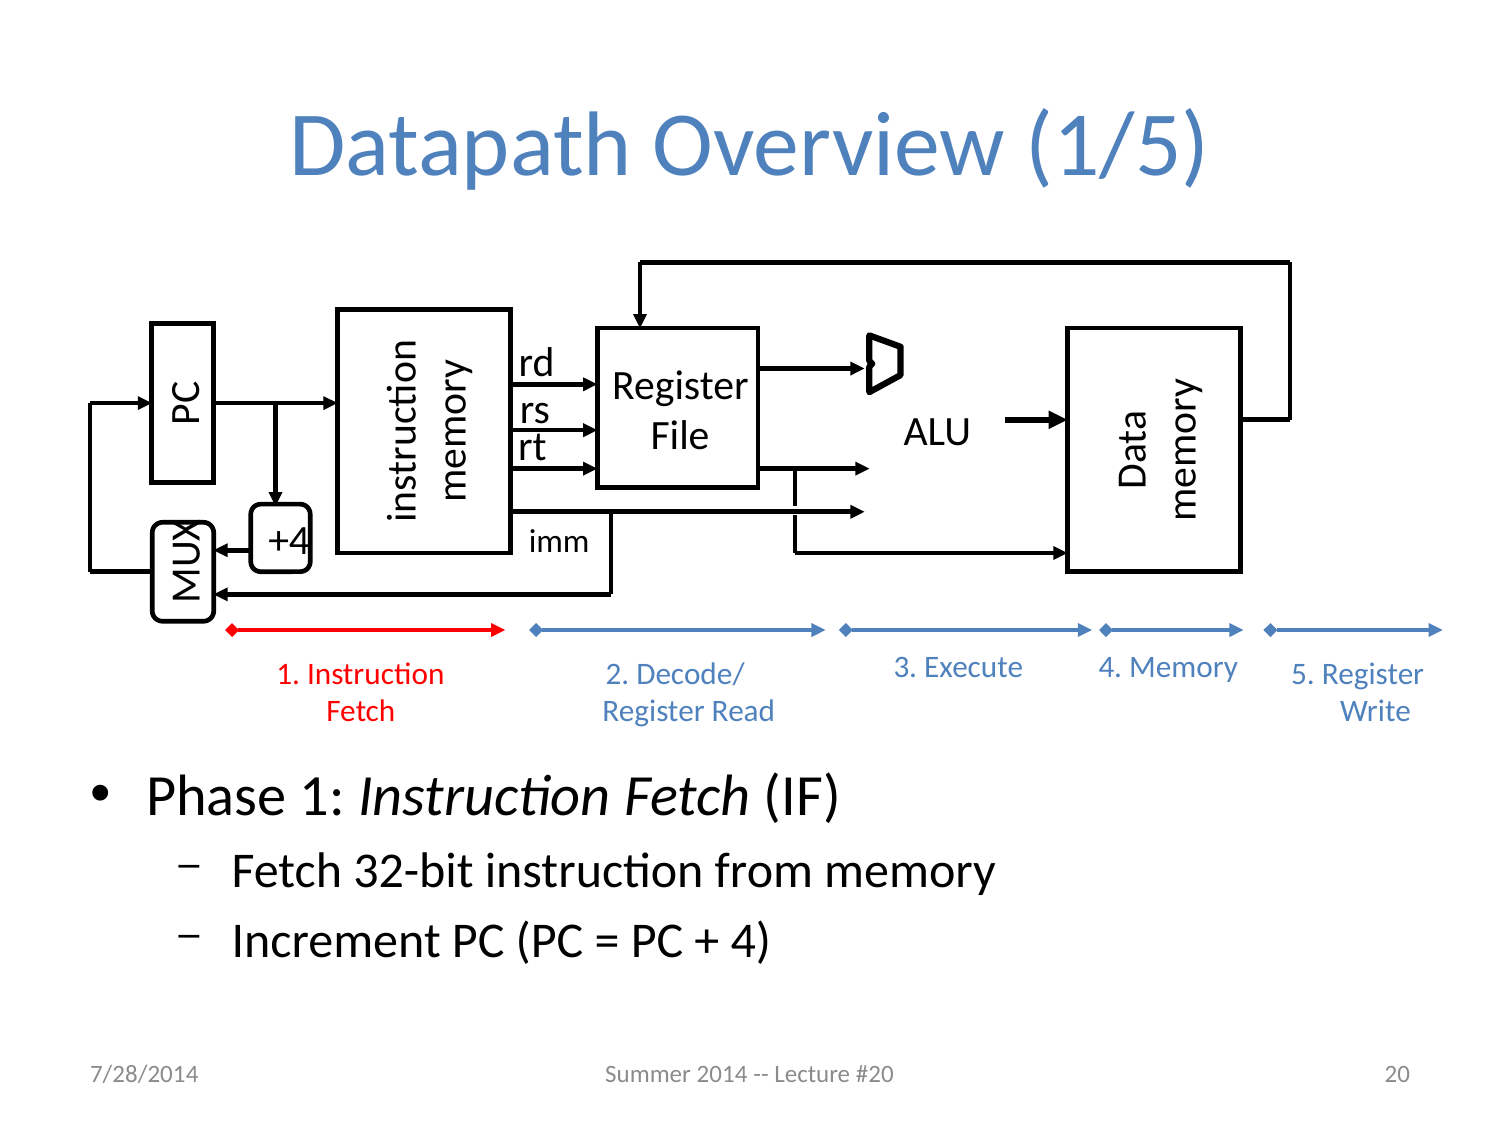

# Datapath Overview (1/5)
rd
Register
File
ALU
instruction
memory
Data
memory
PC
rs
rt
+4
imm
MUX
1. Instruction
Fetch
2. Decode/
 Register Read
3. Execute
4. Memory
5. Register
 Write
Phase 1: Instruction Fetch (IF)
Fetch 32-bit instruction from memory
Increment PC (PC = PC + 4)
7/28/2014
Summer 2014 -- Lecture #20